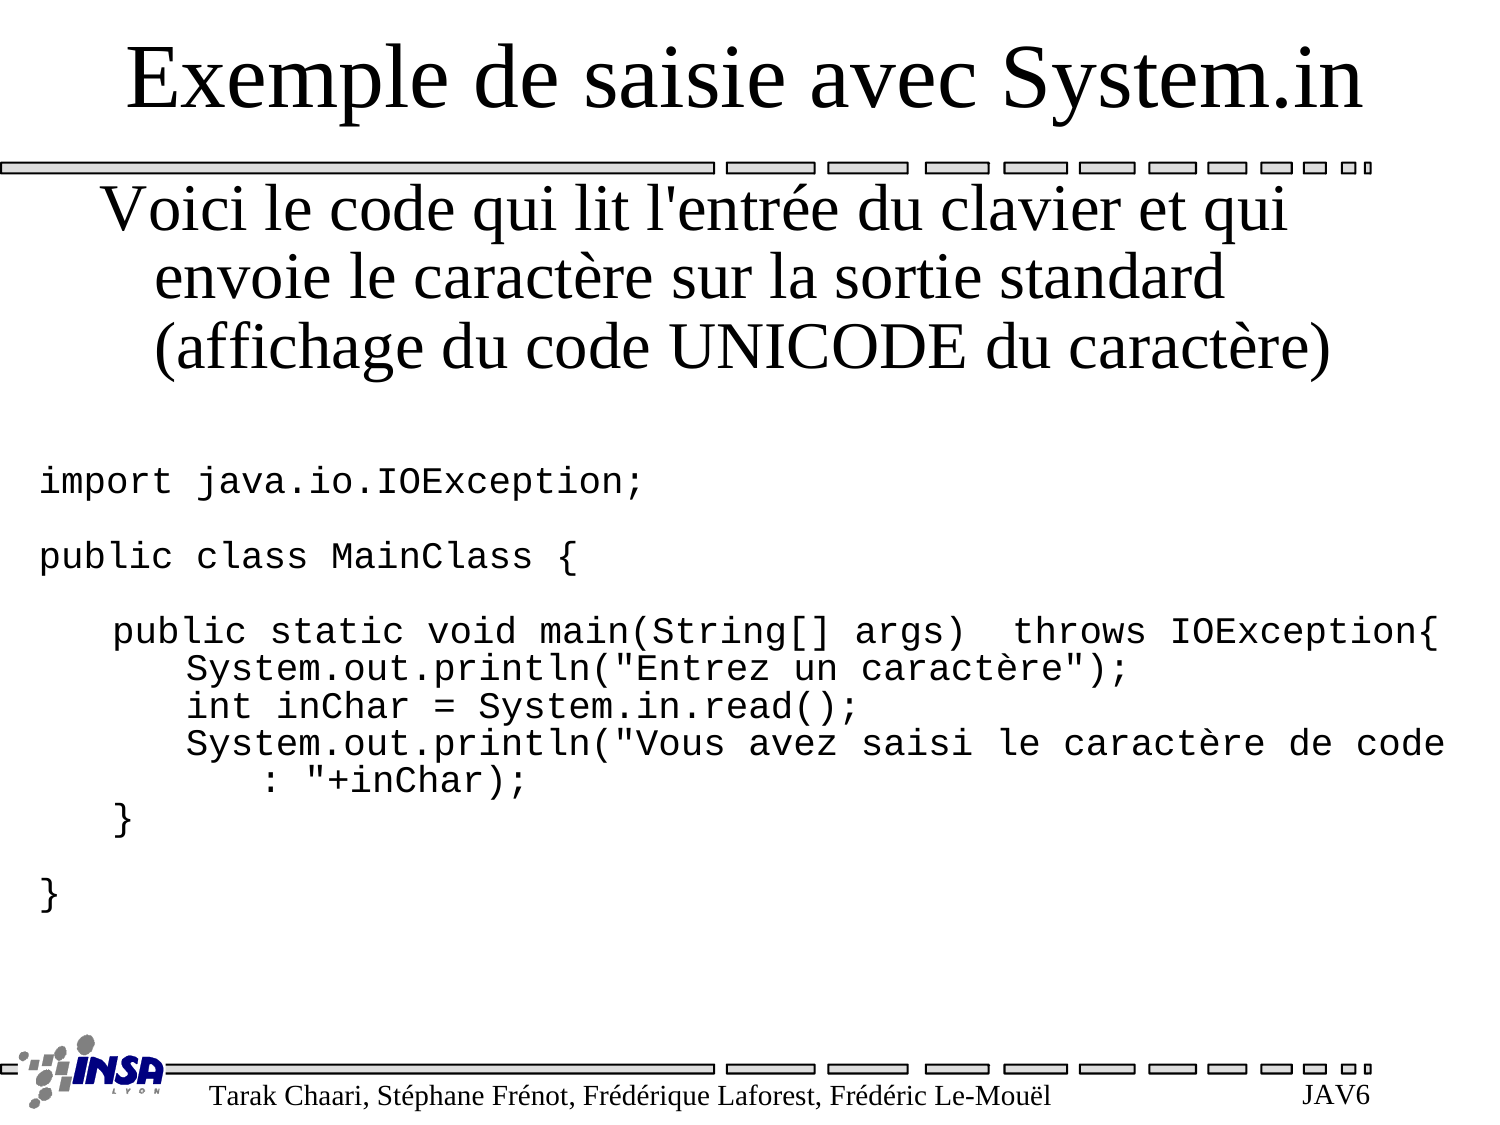

# Exemple de saisie avec System.in
Voici le code qui lit l'entrée du clavier et qui envoie le caractère sur la sortie standard (affichage du code UNICODE du caractère)‏
import java.io.IOException;
public class MainClass {
	public static void main(String[] args) throws IOException{
		System.out.println("Entrez un caractère");
		int inChar = System.in.read();
		System.out.println("Vous avez saisi le caractère de code
			: "+inChar);
	}
}